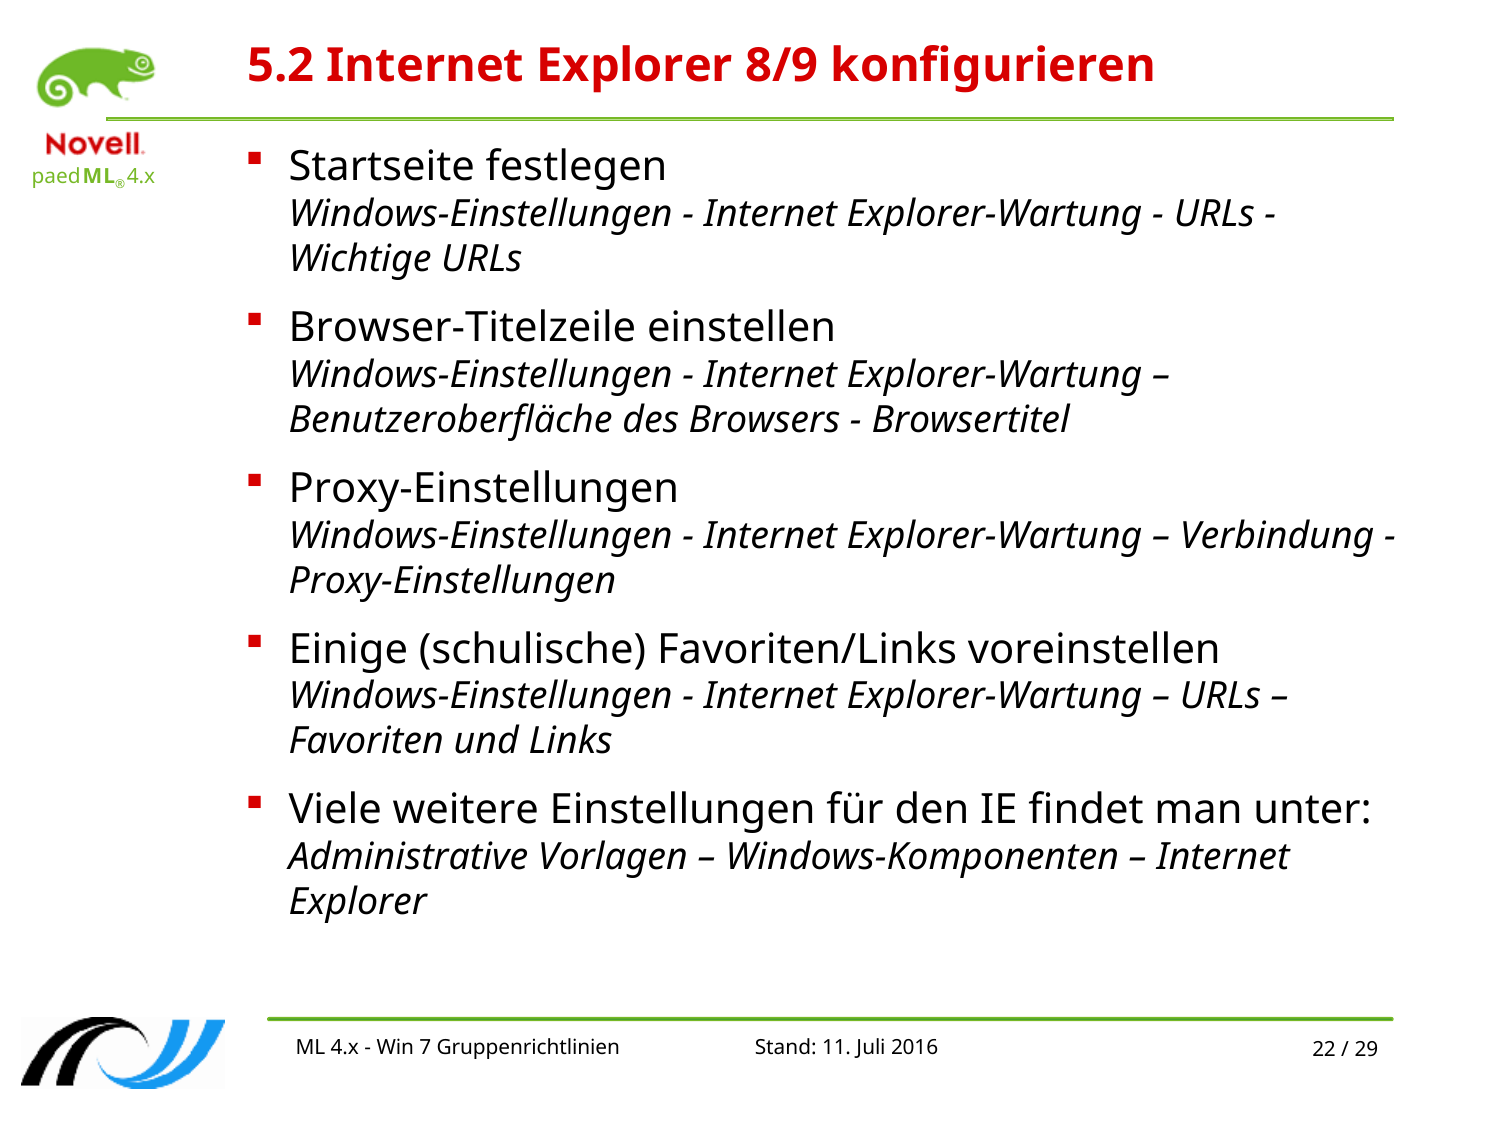

# 5.2 Internet Explorer 8/9 konfigurieren
Startseite festlegen
Windows-Einstellungen - Internet Explorer-Wartung - URLs - Wichtige URLs
Browser-Titelzeile einstellen
Windows-Einstellungen - Internet Explorer-Wartung – Benutzeroberfläche des Browsers - Browsertitel
Proxy-Einstellungen
Windows-Einstellungen - Internet Explorer-Wartung – Verbindung - Proxy-Einstellungen
Einige (schulische) Favoriten/Links voreinstellen
Windows-Einstellungen - Internet Explorer-Wartung – URLs – Favoriten und Links
Viele weitere Einstellungen für den IE findet man unter:
Administrative Vorlagen – Windows-Komponenten – Internet Explorer
ML 4.x - Win 7 Gruppenrichtlinien
11. Juli 2016
22